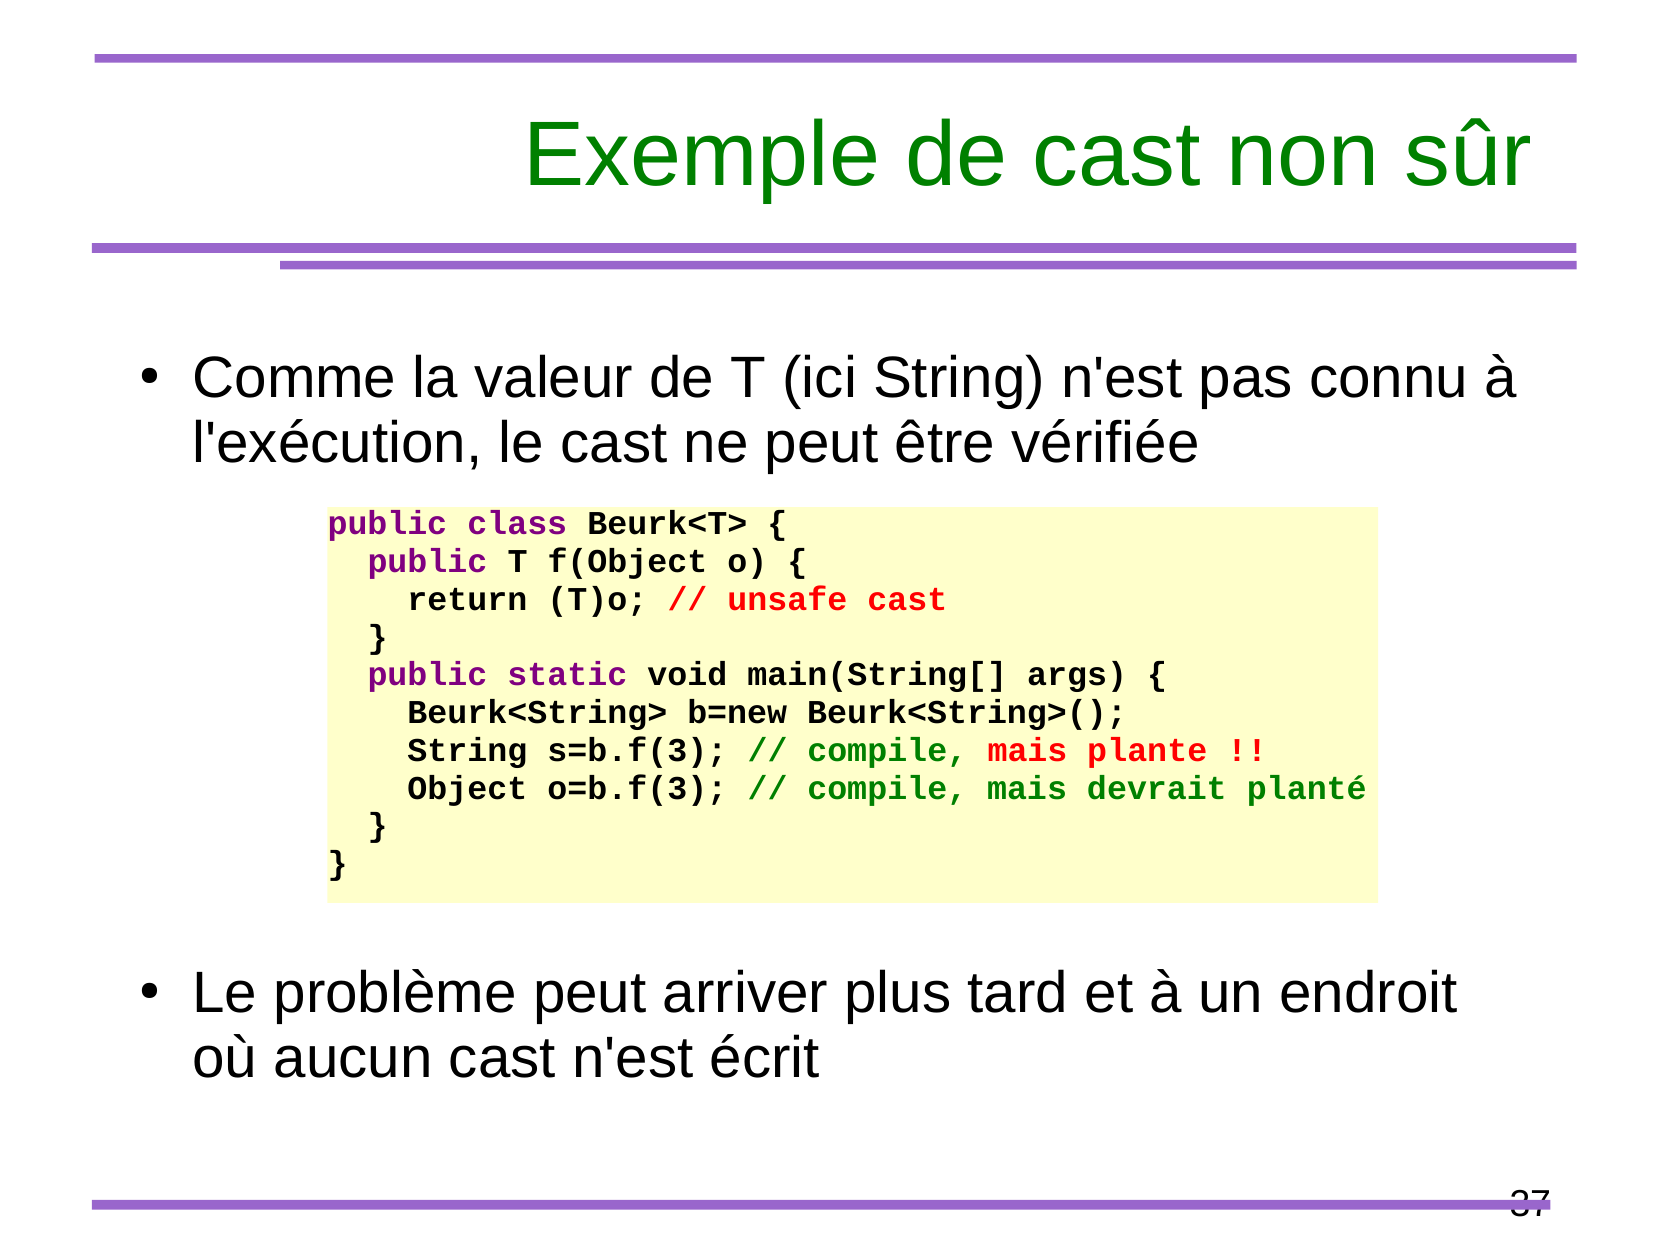

# Exemple de cast non sûr
Comme la valeur de T (ici String) n'est pas connu à l'exécution, le cast ne peut être vérifiée
Le problème peut arriver plus tard et à un endroit où aucun cast n'est écrit
public class Beurk<T> {
 public T f(Object o) {
 return (T)o; // unsafe cast
 }
 public static void main(String[] args) {
 Beurk<String> b=new Beurk<String>();
 String s=b.f(3); // compile, mais plante !!
 Object o=b.f(3); // compile, mais devrait planté
 }
}